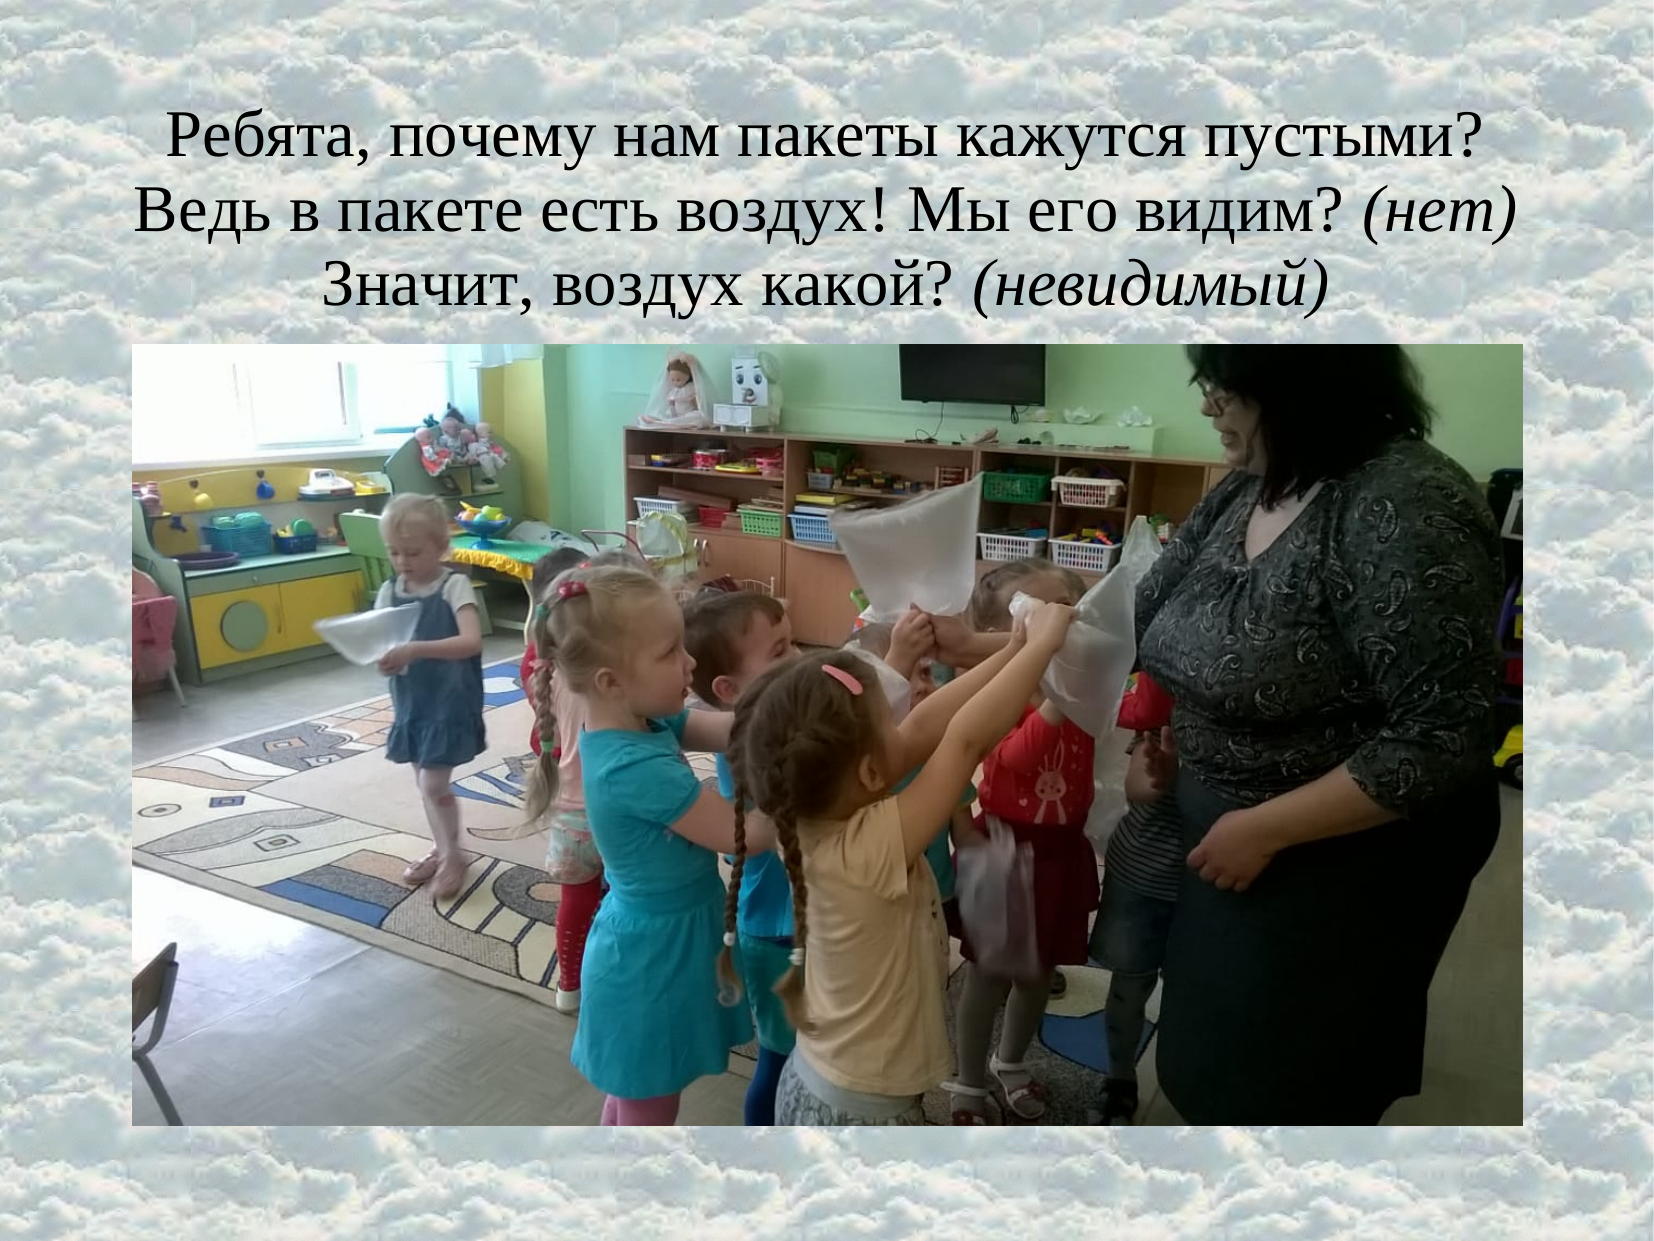

# Ребята, почему нам пакеты кажутся пустыми? Ведь в пакете есть воздух! Мы его видим? (нет) Значит, воздух какой? (невидимый)